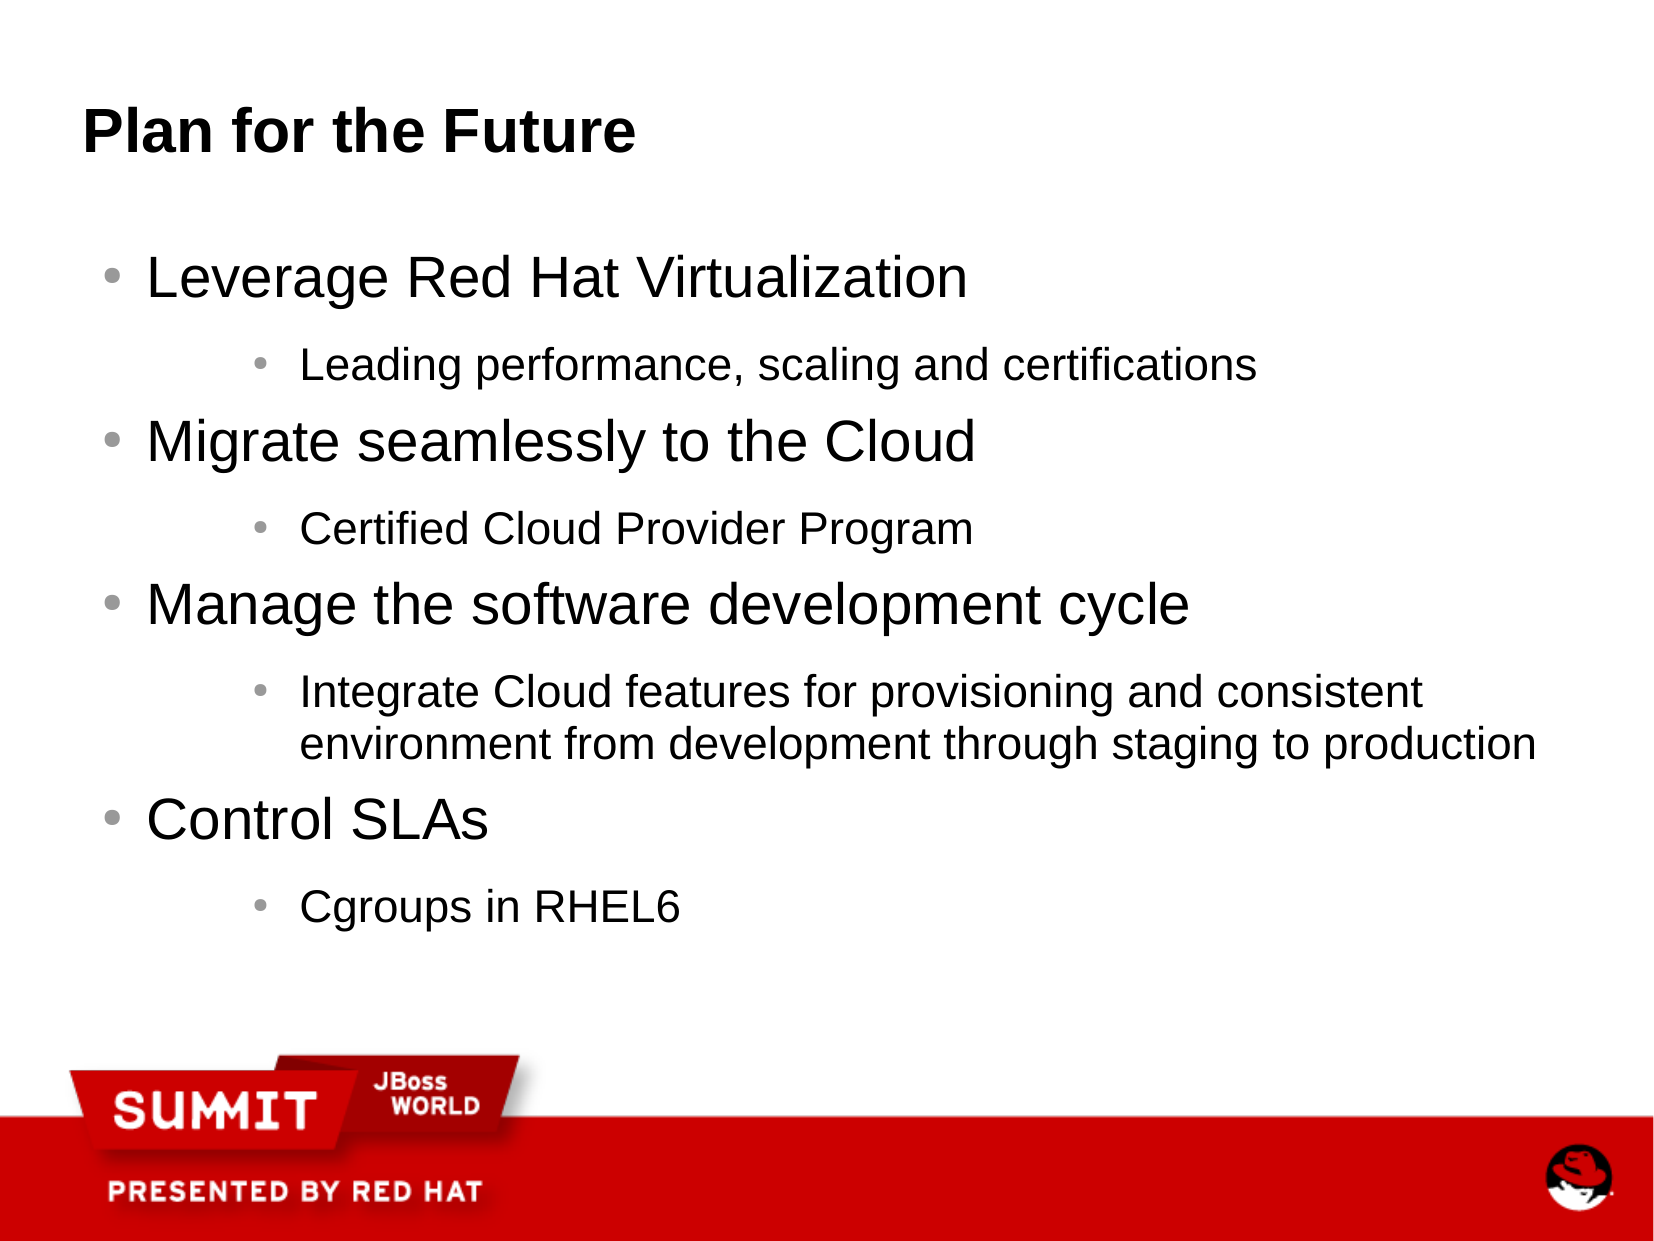

# Plan for the Future
Leverage Red Hat Virtualization
Leading performance, scaling and certifications
Migrate seamlessly to the Cloud
Certified Cloud Provider Program
Manage the software development cycle
Integrate Cloud features for provisioning and consistent environment from development through staging to production
Control SLAs
Cgroups in RHEL6